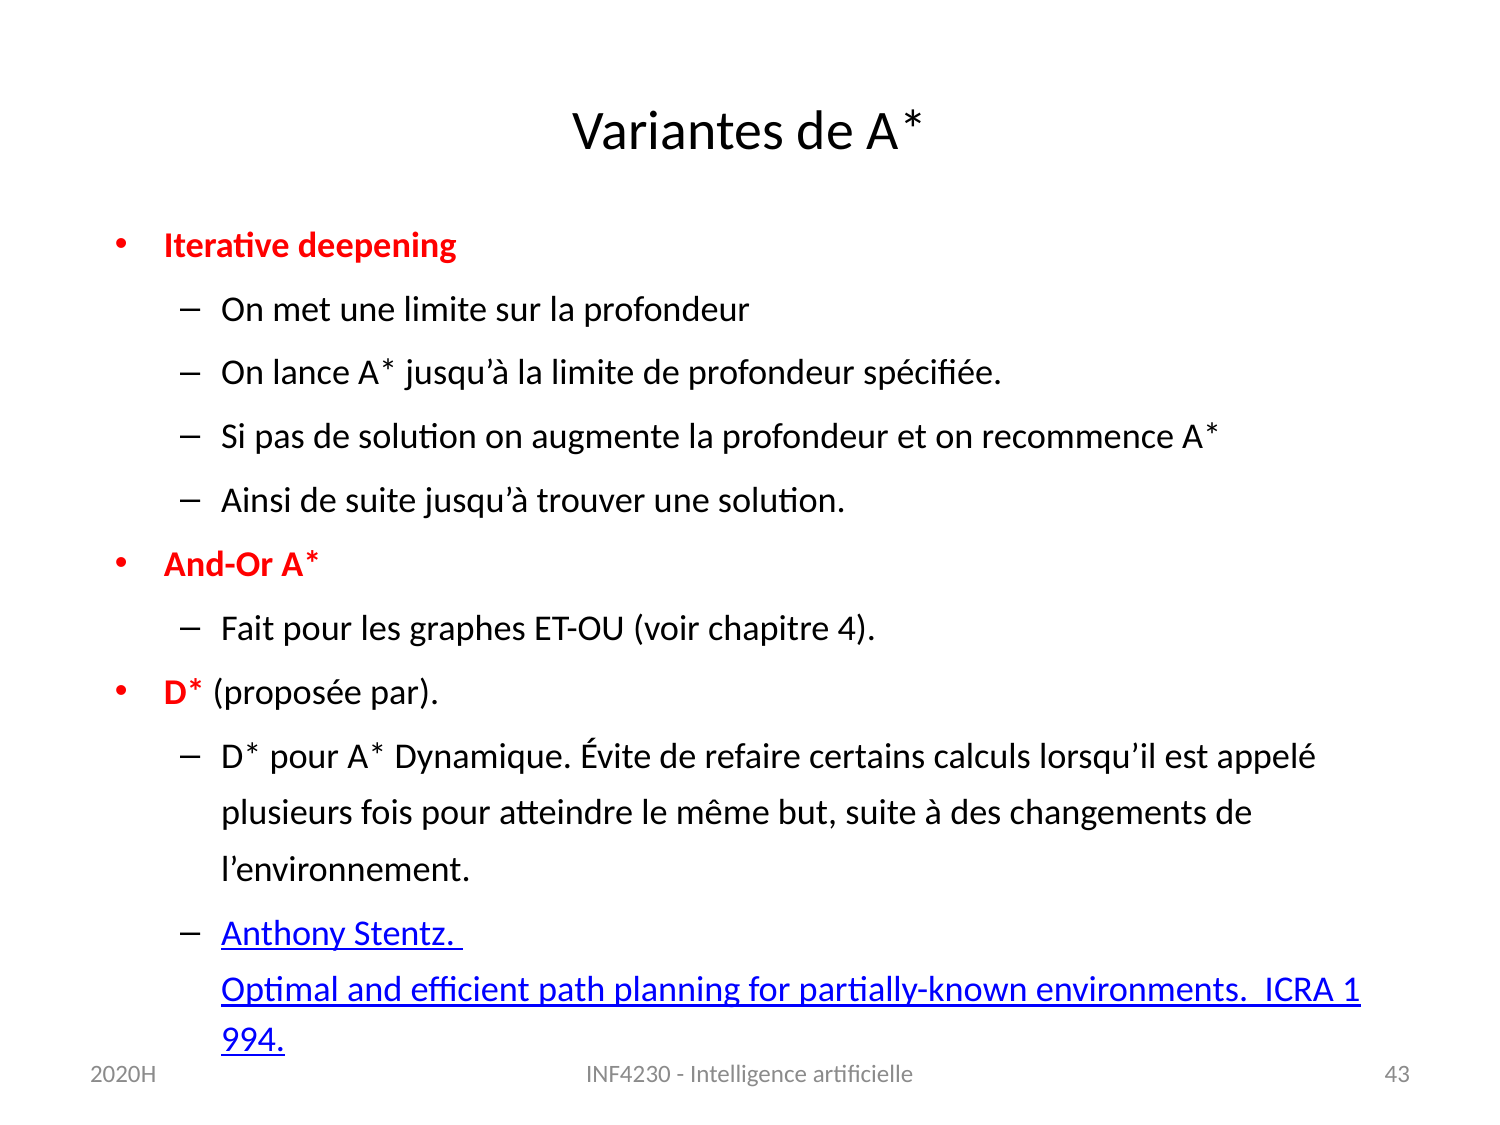

# Variantes de A*
Iterative deepening
On met une limite sur la profondeur
On lance A* jusqu’à la limite de profondeur spécifiée.
Si pas de solution on augmente la profondeur et on recommence A*
Ainsi de suite jusqu’à trouver une solution.
And-Or A*
Fait pour les graphes ET-OU (voir chapitre 4).
D* (proposée par).
D* pour A* Dynamique. Évite de refaire certains calculs lorsqu’il est appelé plusieurs fois pour atteindre le même but, suite à des changements de l’environnement.
Anthony Stentz. Optimal and efficient path planning for partially-known environments. ICRA 1994.
2020H
INF4230 - Intelligence artificielle